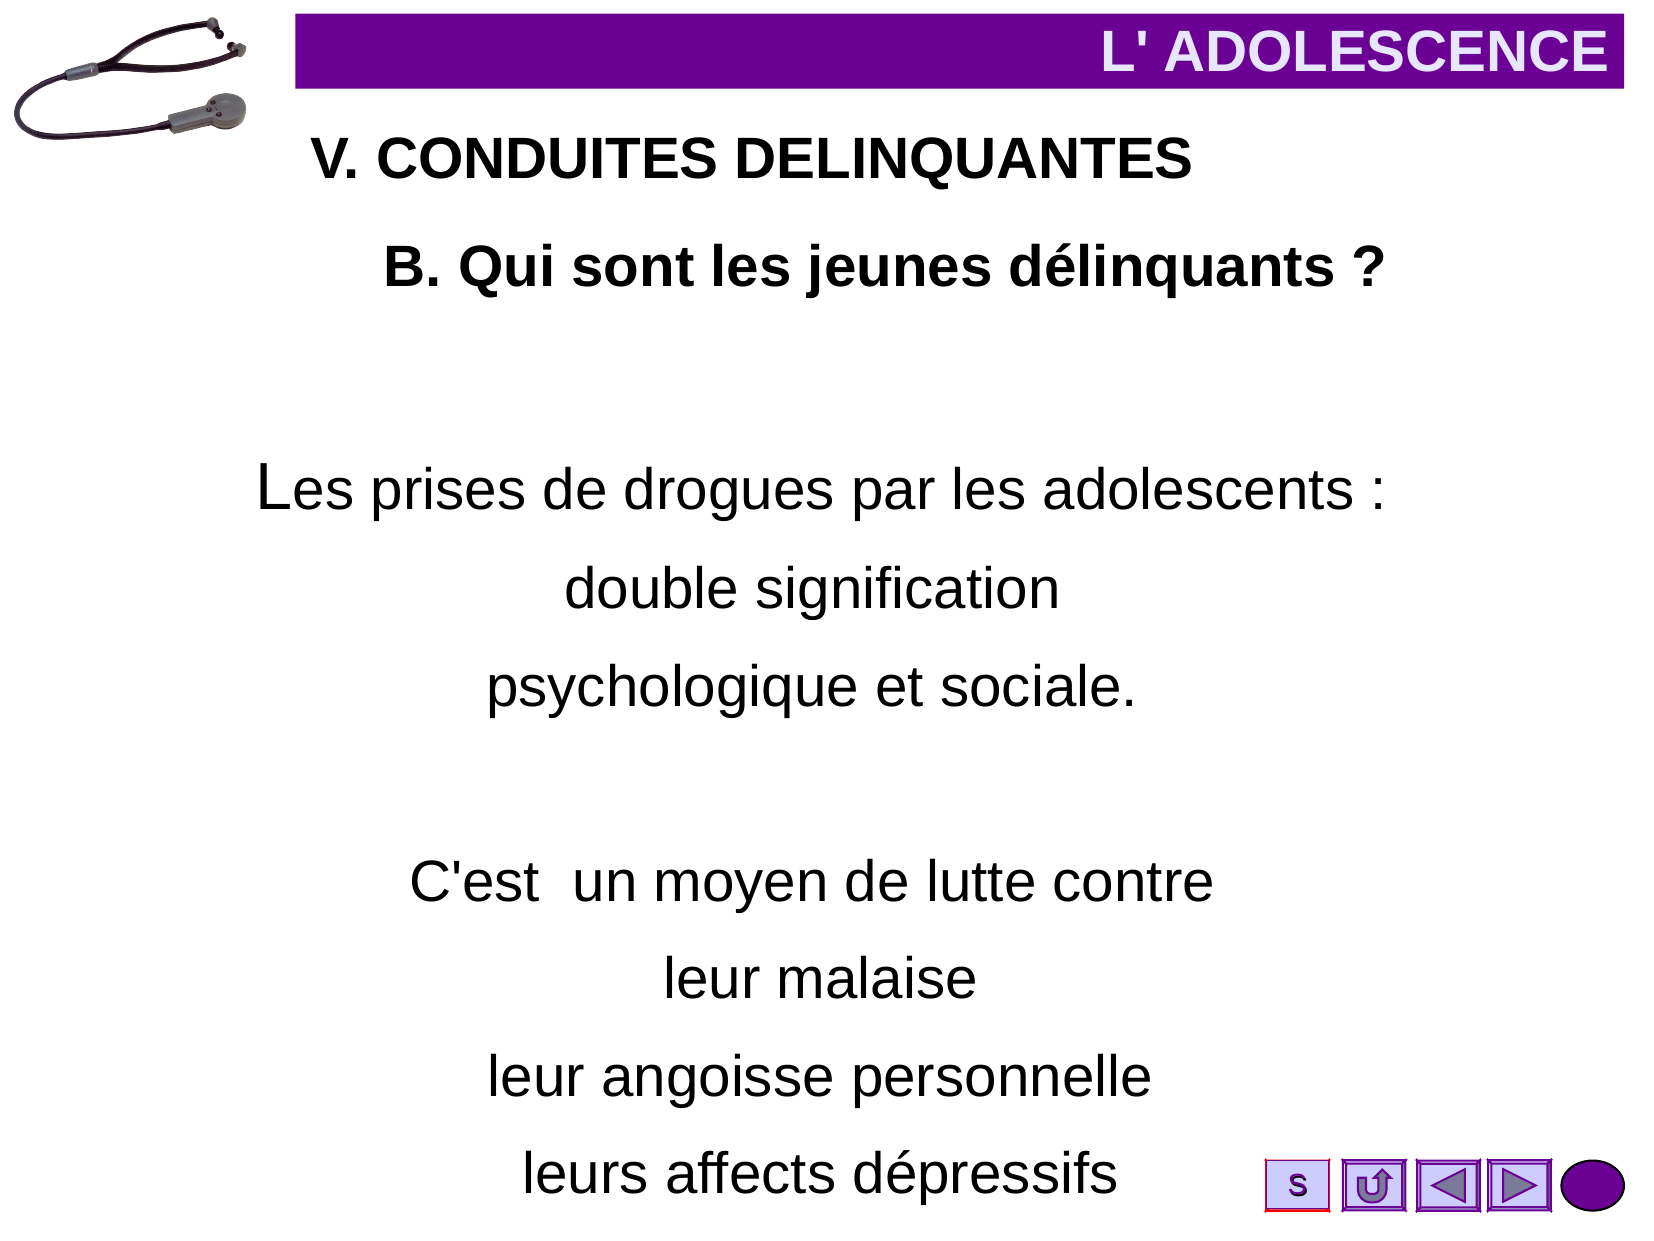

L' ADOLESCENCE
V. CONDUITES DELINQUANTES
B. Qui sont les jeunes délinquants ?
 Les prises de drogues par les adolescents :
double signification
psychologique et sociale.
C'est un moyen de lutte contre
leur malaise
leur angoisse personnelle
leurs affects dépressifs